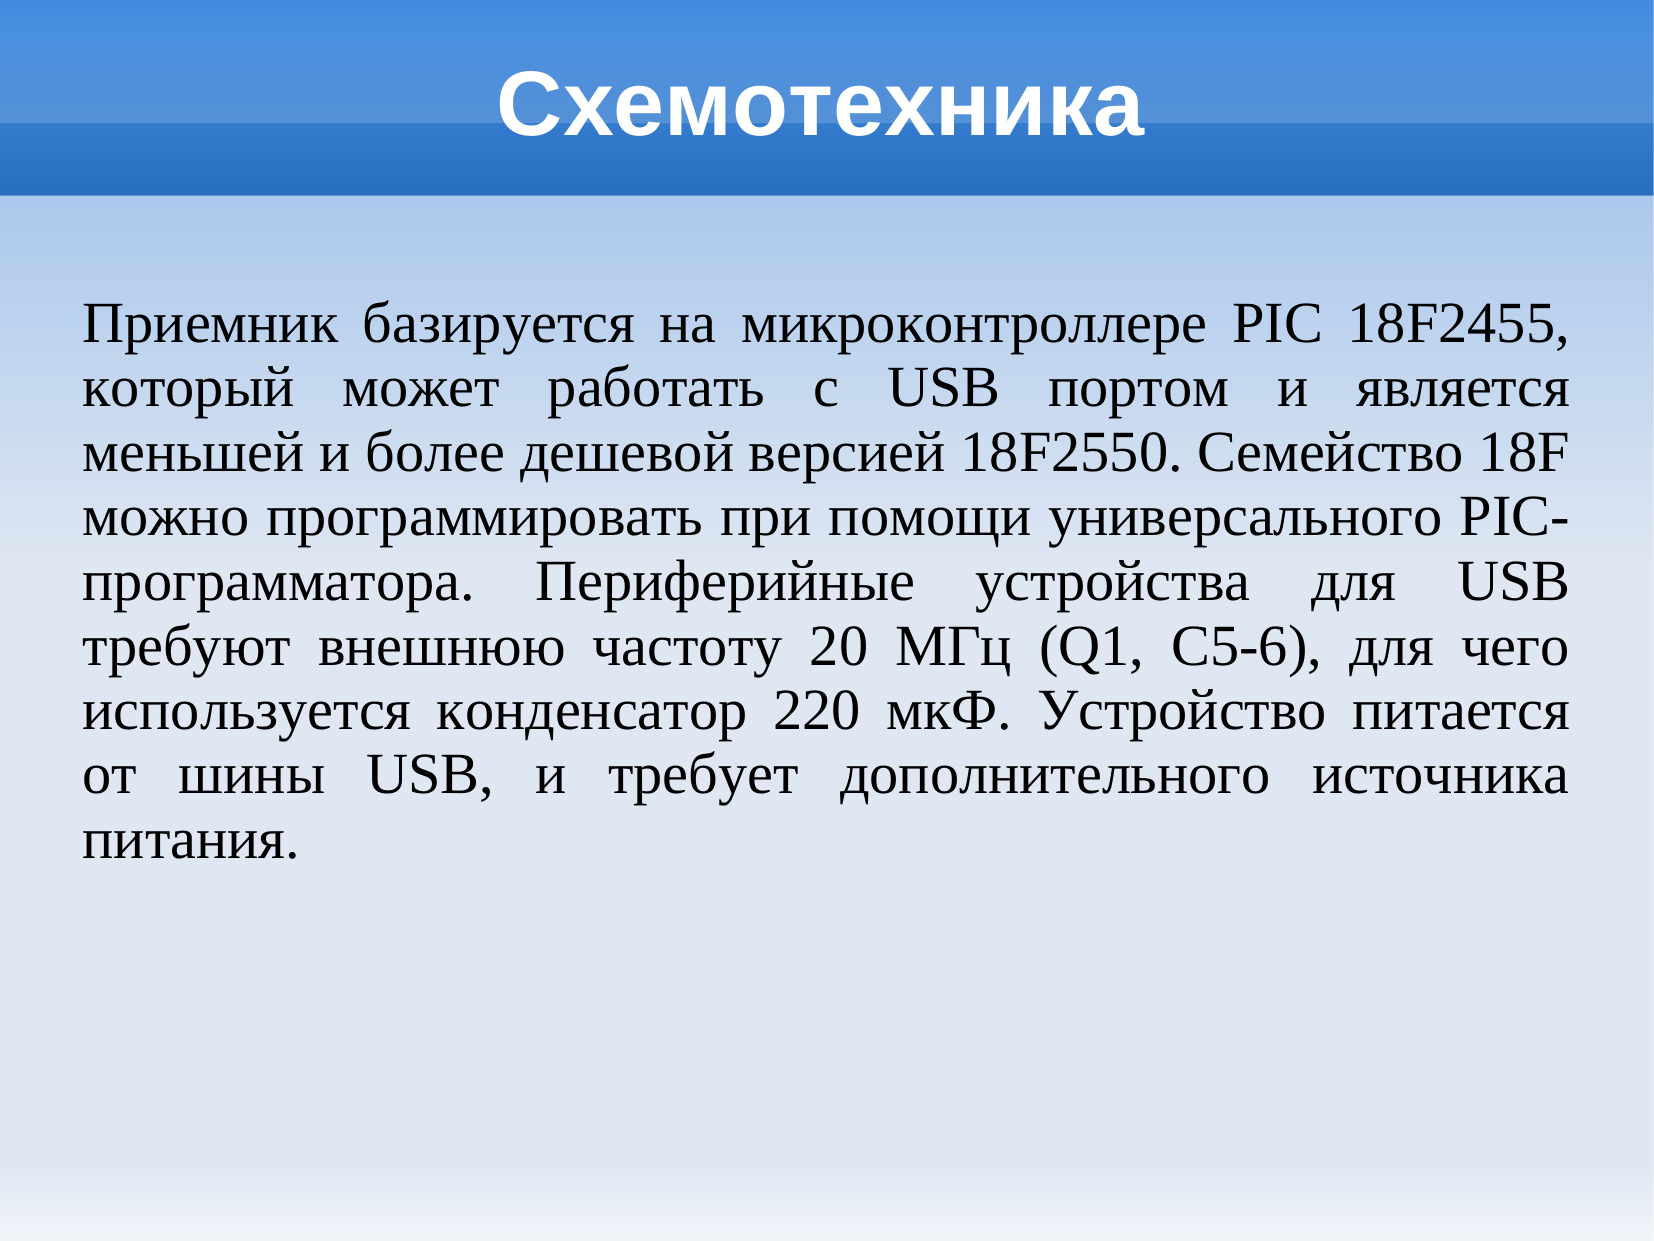

# Схемотехника
Приемник базируется на микроконтроллере PIC 18F2455, который может работать с USB портом и является меньшей и более дешевой версией 18F2550. Семейство 18F можно программировать при помощи универсального PIC-программатора. Периферийные устройства для USB требуют внешнюю частоту 20 МГц (Q1, C5-6), для чего используется конденсатор 220 мкФ. Устройство питается от шины USB, и требует дополнительного источника питания.